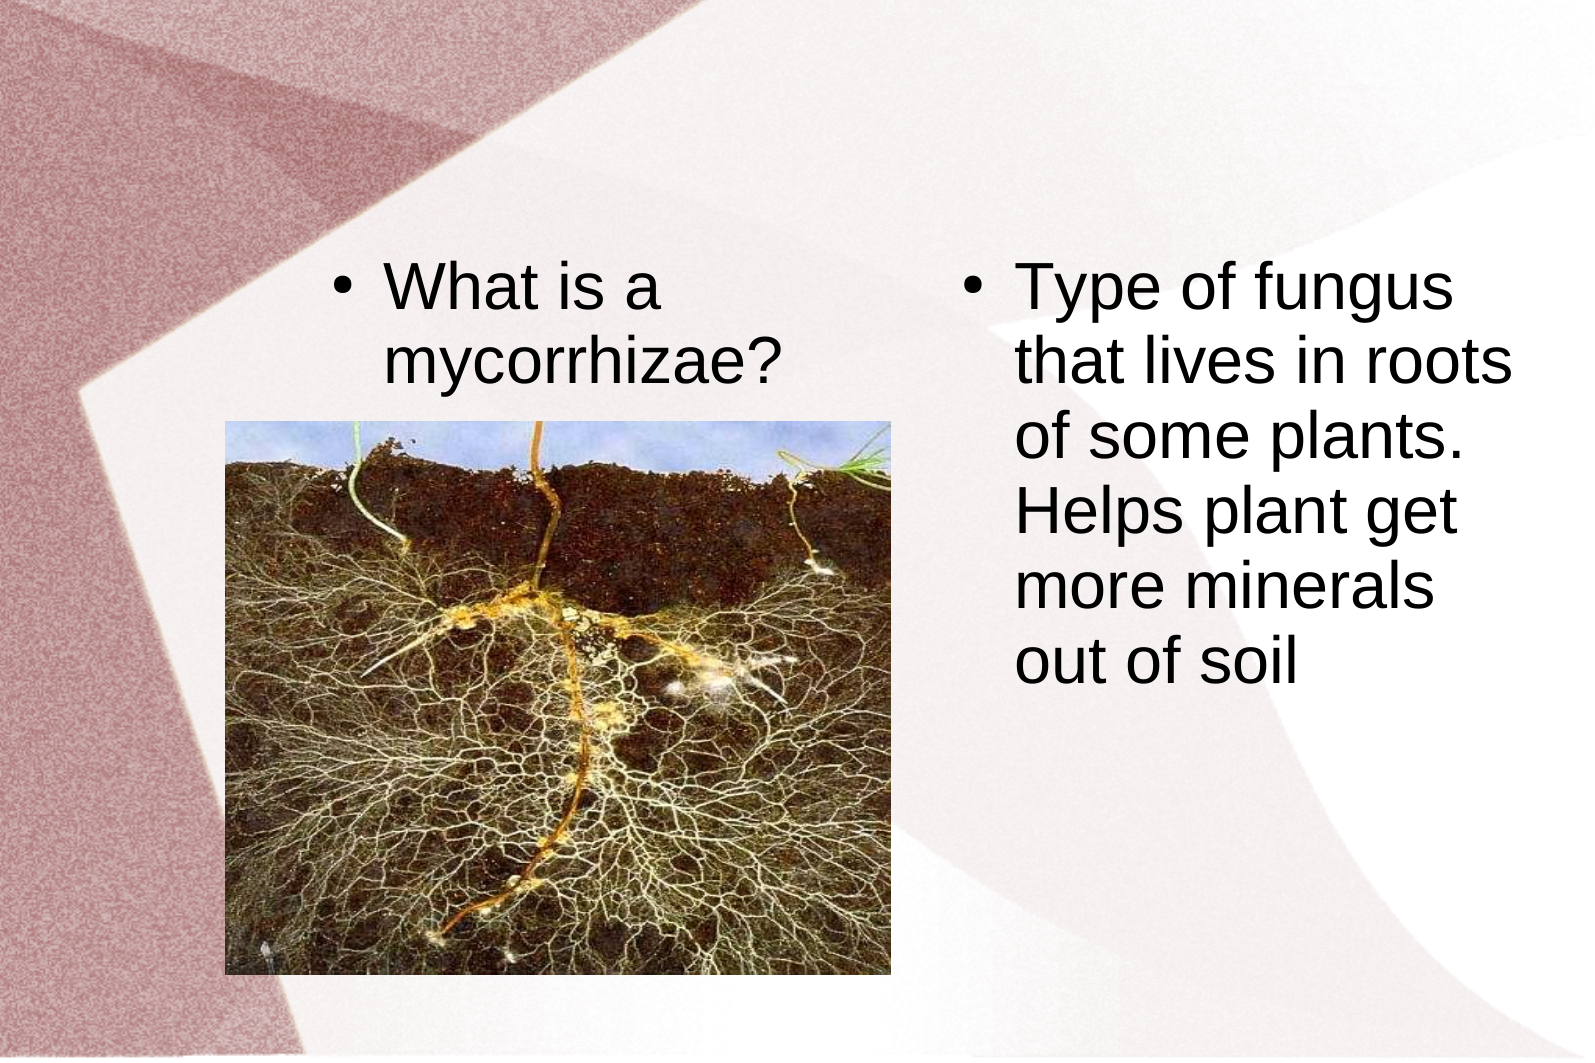

#
What is a mycorrhizae?
Type of fungus that lives in roots of some plants. Helps plant get more minerals out of soil